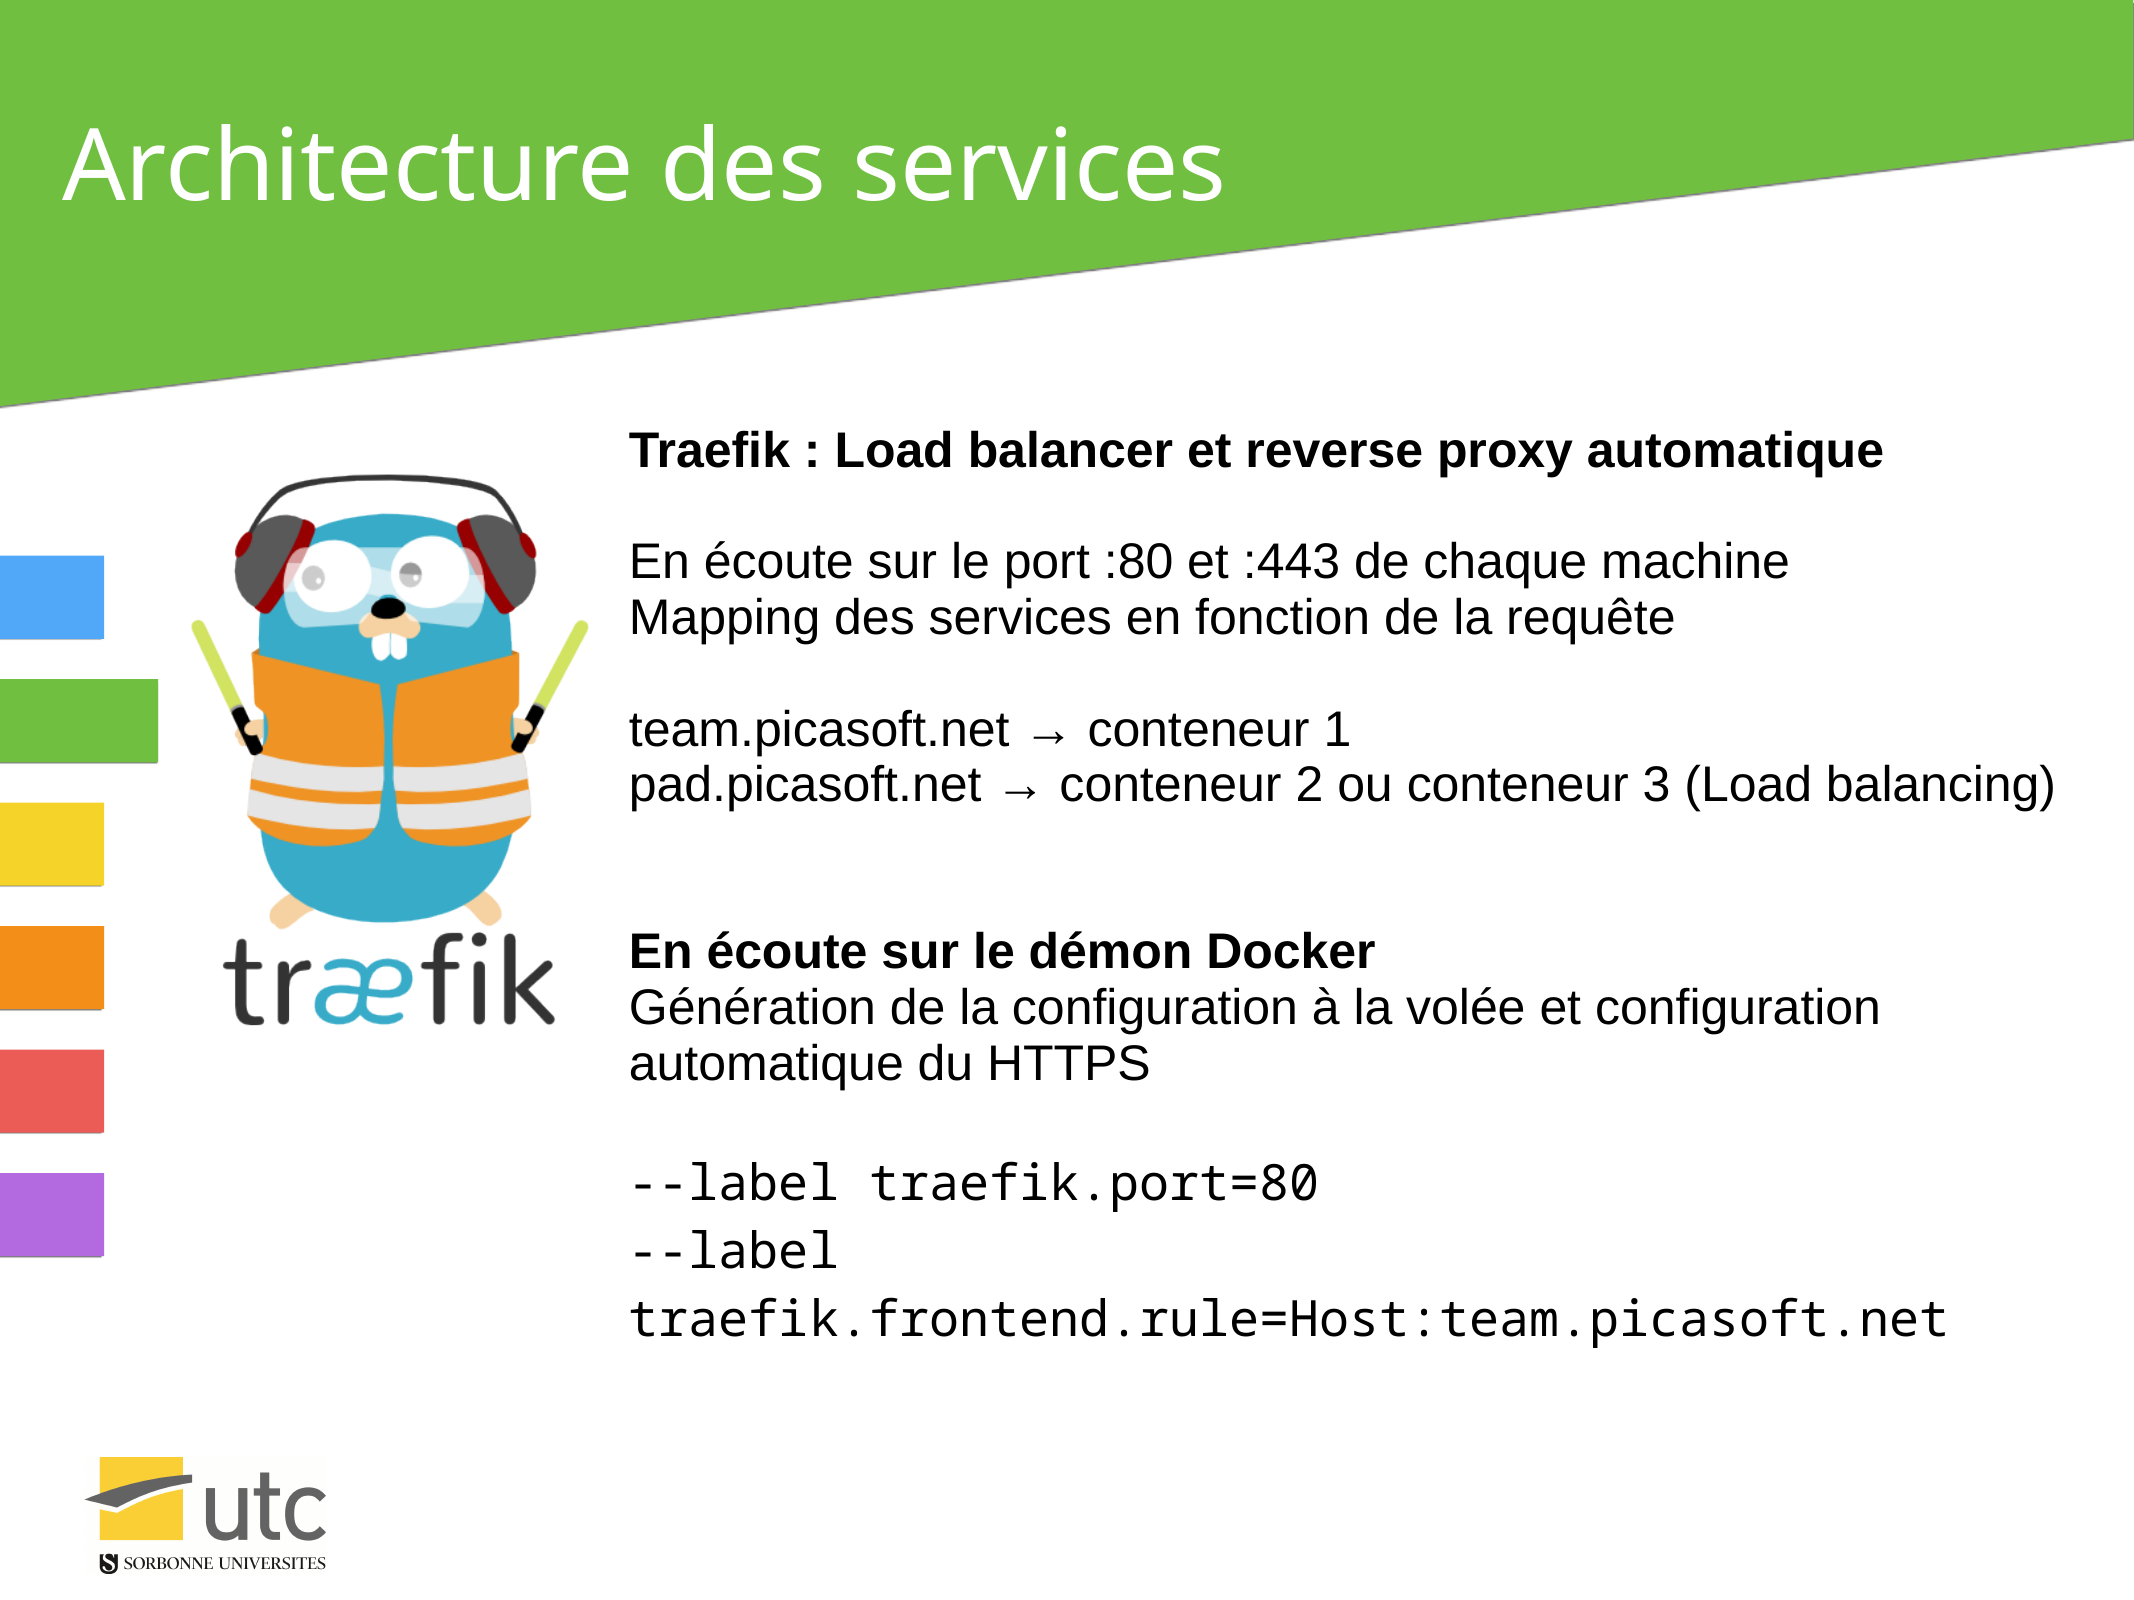

#
Architecture des services
Traefik : Load balancer et reverse proxy automatique
En écoute sur le port :80 et :443 de chaque machine
Mapping des services en fonction de la requête
team.picasoft.net → conteneur 1
pad.picasoft.net → conteneur 2 ou conteneur 3 (Load balancing)
En écoute sur le démon Docker
Génération de la configuration à la volée et configuration automatique du HTTPS
--label traefik.port=80
--label traefik.frontend.rule=Host:team.picasoft.net